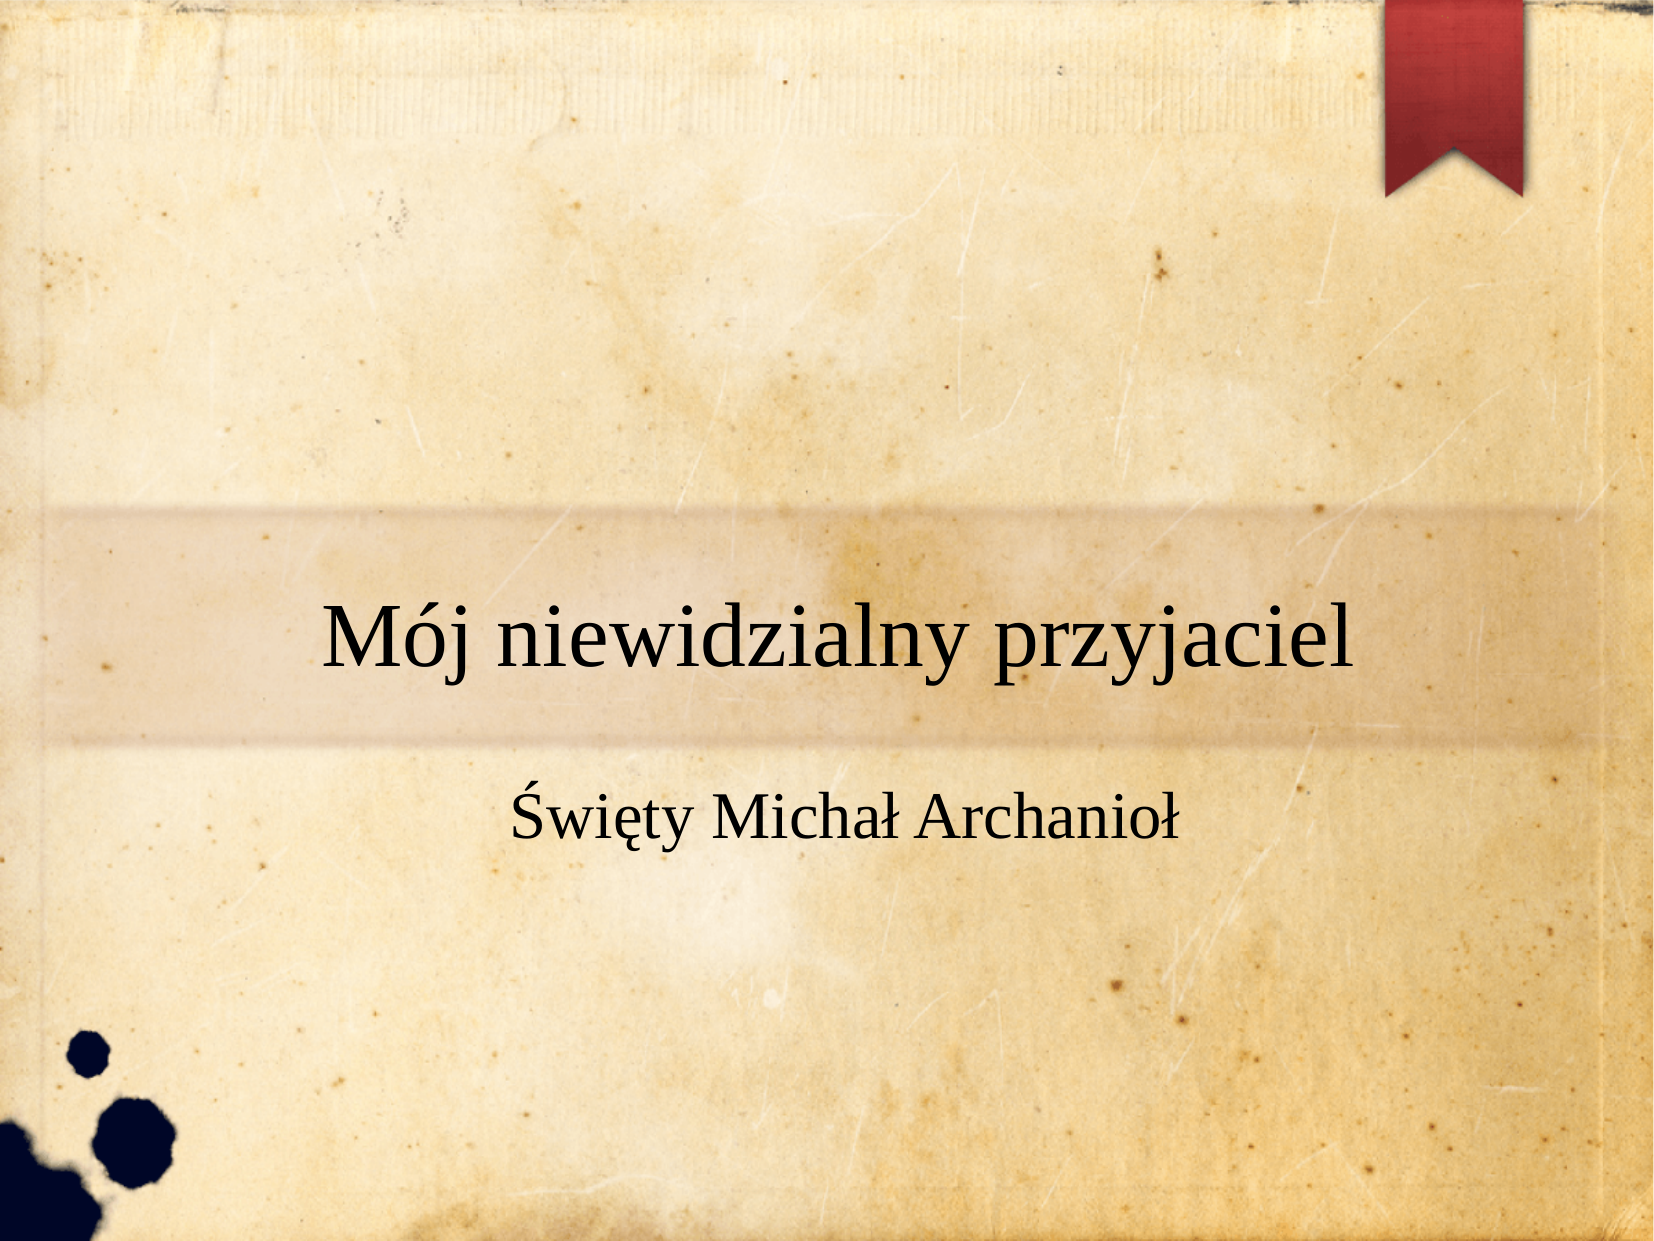

# Mój niewidzialny przyjaciel
Święty Michał Archanioł